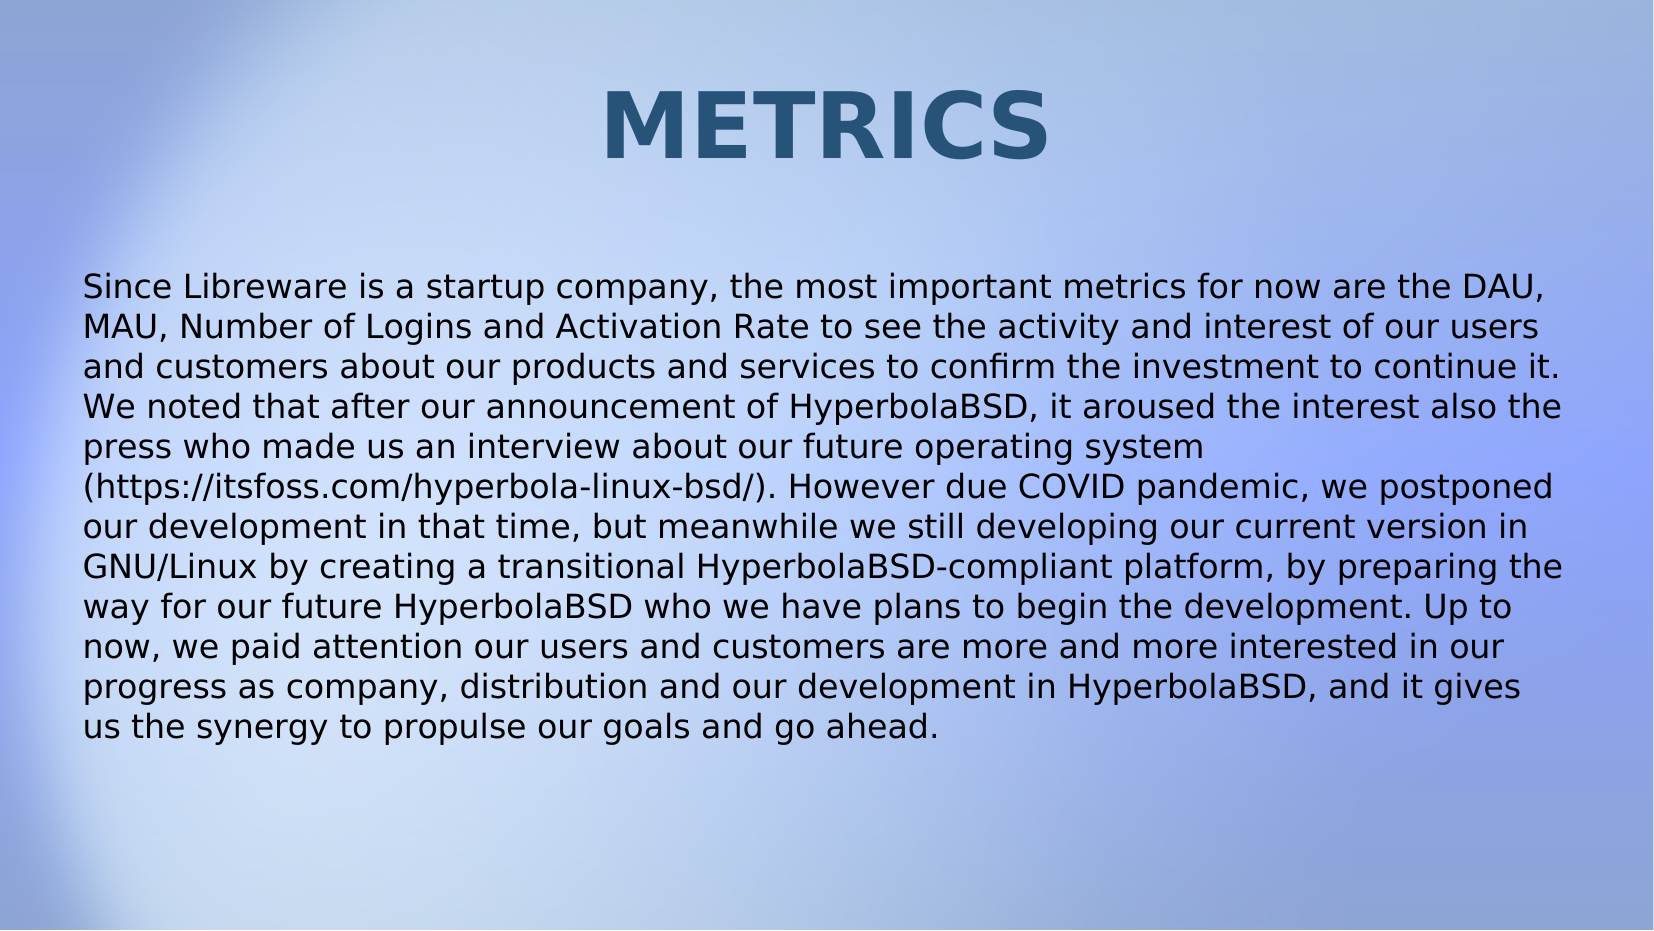

METRICS
Since Libreware is a startup company, the most important metrics for now are the DAU, MAU, Number of Logins and Activation Rate to see the activity and interest of our users and customers about our products and services to confirm the investment to continue it. We noted that after our announcement of HyperbolaBSD, it aroused the interest also the press who made us an interview about our future operating system (https://itsfoss.com/hyperbola-linux-bsd/). However due COVID pandemic, we postponed our development in that time, but meanwhile we still developing our current version in GNU/Linux by creating a transitional HyperbolaBSD-compliant platform, by preparing the way for our future HyperbolaBSD who we have plans to begin the development. Up to now, we paid attention our users and customers are more and more interested in our progress as company, distribution and our development in HyperbolaBSD, and it gives us the synergy to propulse our goals and go ahead.